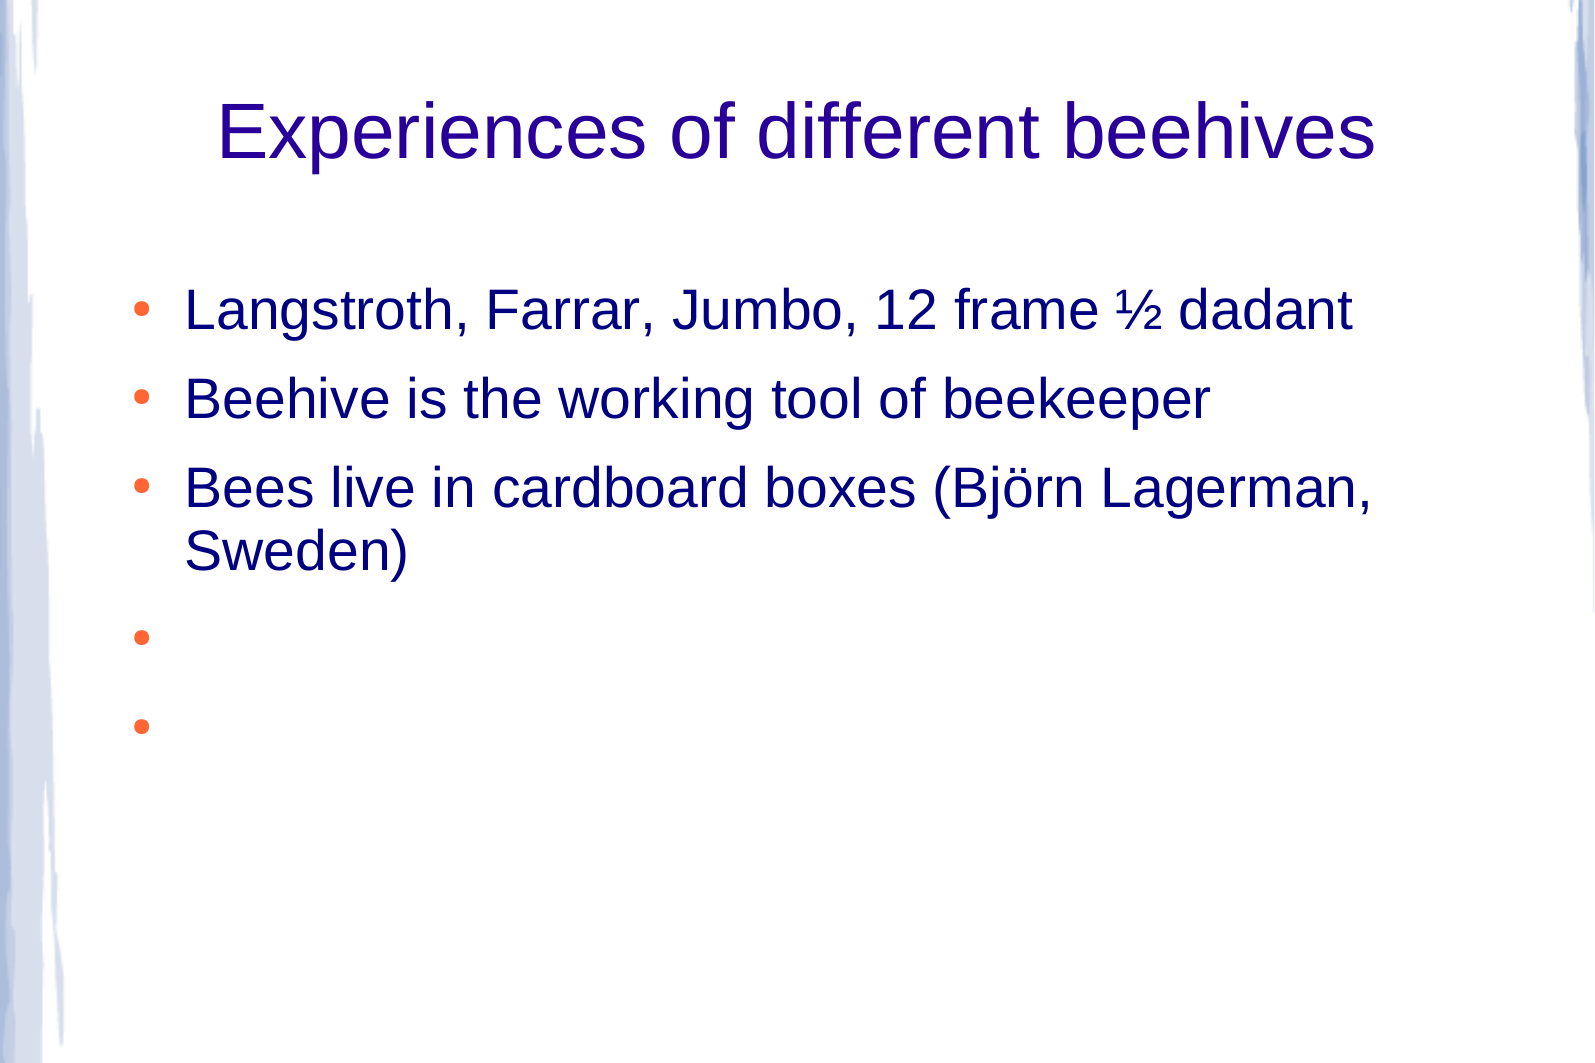

# Experiences of different beehives
Langstroth, Farrar, Jumbo, 12 frame ½ dadant
Beehive is the working tool of beekeeper
Bees live in cardboard boxes (Björn Lagerman, Sweden)